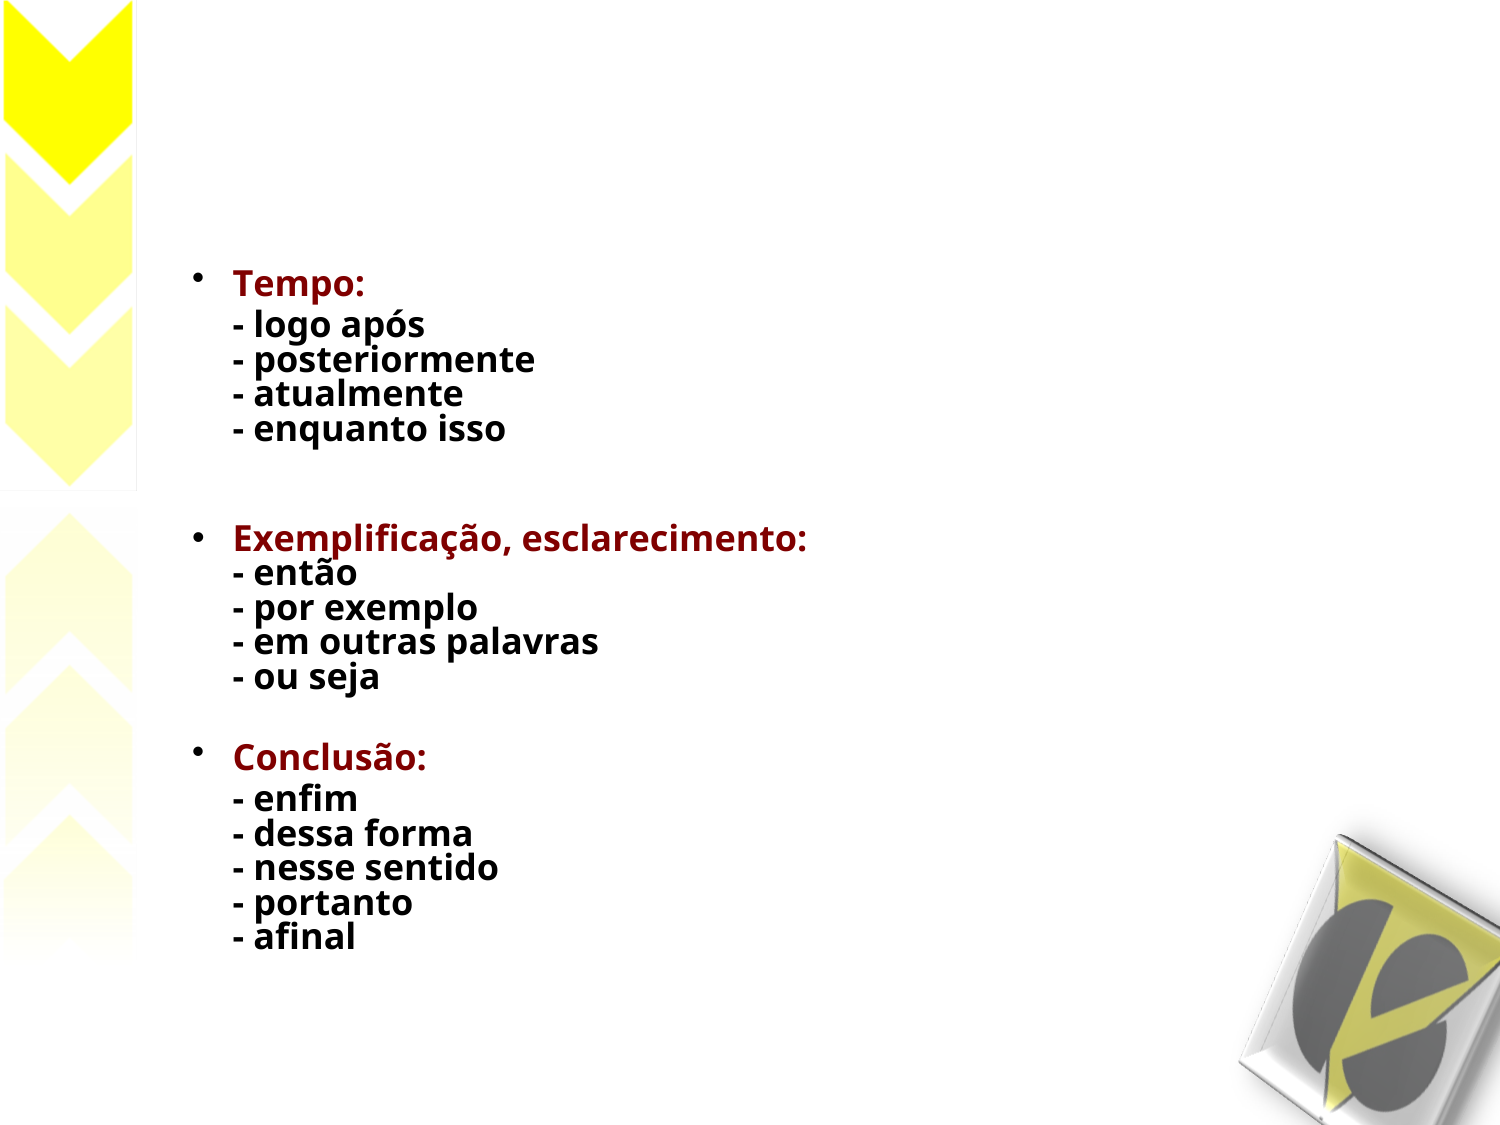

#
Tempo:
- logo após
- posteriormente
- atualmente
- enquanto isso
Exemplificação, esclarecimento:
- então
- por exemplo
- em outras palavras
- ou seja
Conclusão:
- enfim
- dessa forma
- nesse sentido
- portanto
- afinal